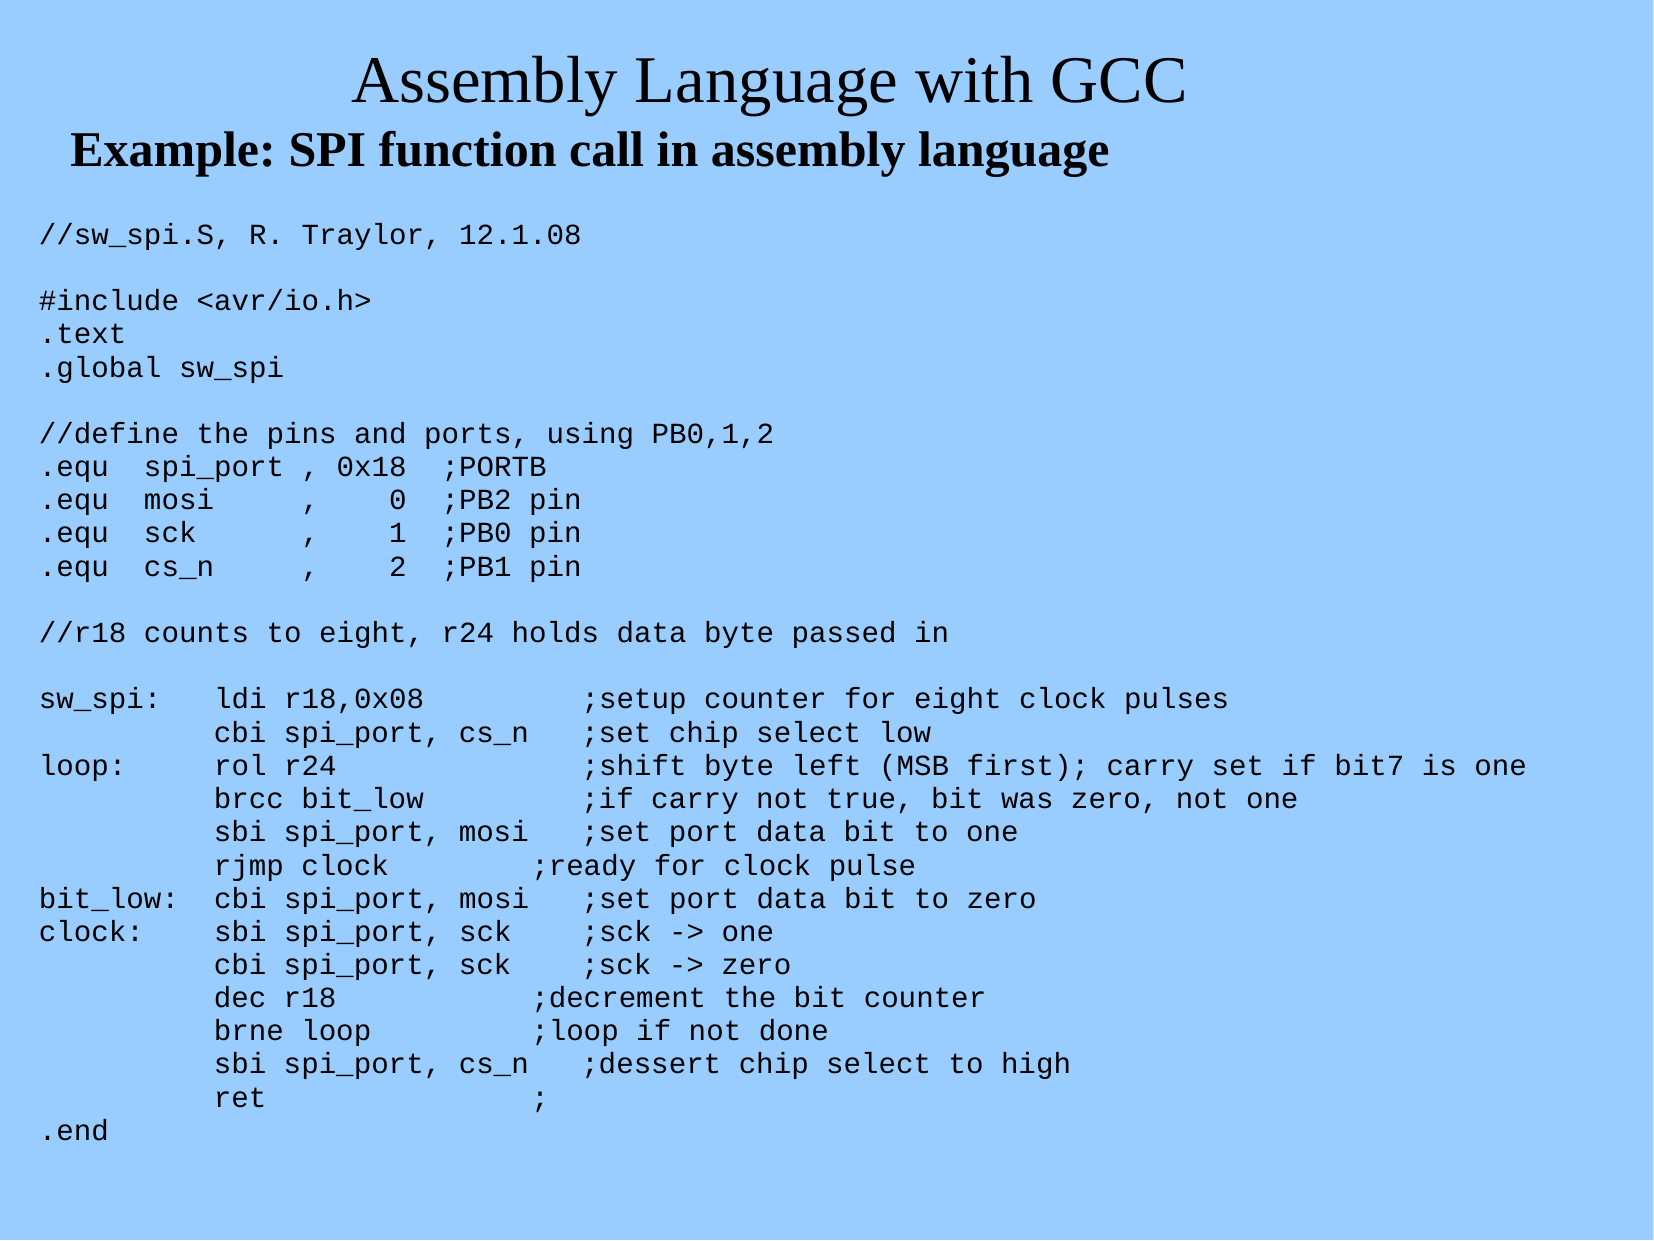

Assembly Language with GCC
Example: SPI function call in assembly language
//sw_spi.S, R. Traylor, 12.1.08
#include <avr/io.h>
.text
.global sw_spi
//define the pins and ports, using PB0,1,2
.equ spi_port , 0x18 ;PORTB
.equ mosi , 0 ;PB2 pin
.equ sck , 1 ;PB0 pin
.equ cs_n , 2 ;PB1 pin
//r18 counts to eight, r24 holds data byte passed in
sw_spi: ldi r18,0x08 ;setup counter for eight clock pulses
 cbi spi_port, cs_n ;set chip select low
loop: rol r24 ;shift byte left (MSB first); carry set if bit7 is one
 brcc bit_low ;if carry not true, bit was zero, not one
 sbi spi_port, mosi ;set port data bit to one
 rjmp clock 	 ;ready for clock pulse
bit_low: cbi spi_port, mosi ;set port data bit to zero
clock: sbi spi_port, sck ;sck -> one
 cbi spi_port, sck ;sck -> zero
 dec r18 	 ;decrement the bit counter
 brne loop 	 ;loop if not done
 sbi spi_port, cs_n ;dessert chip select to high
 ret 	 ;
.end